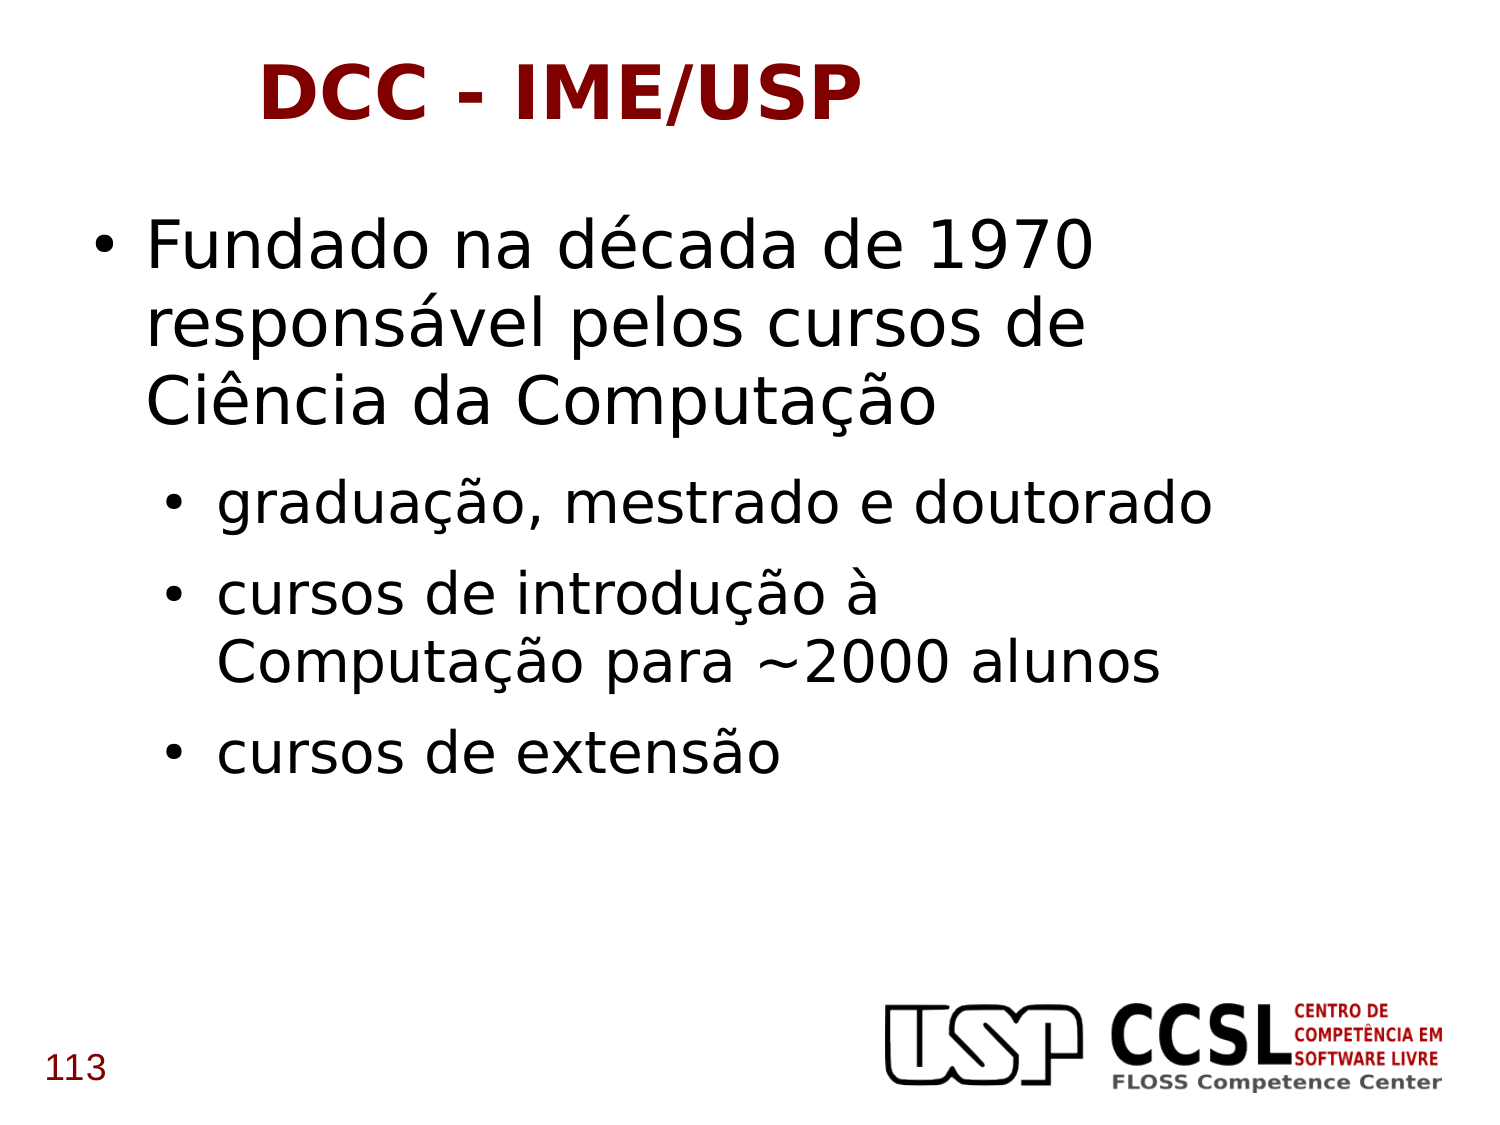

# DCC - IME/USP
Fundado na década de 1970 responsável pelos cursos de Ciência da Computação
graduação, mestrado e doutorado
cursos de introdução à Computação para ~2000 alunos
cursos de extensão